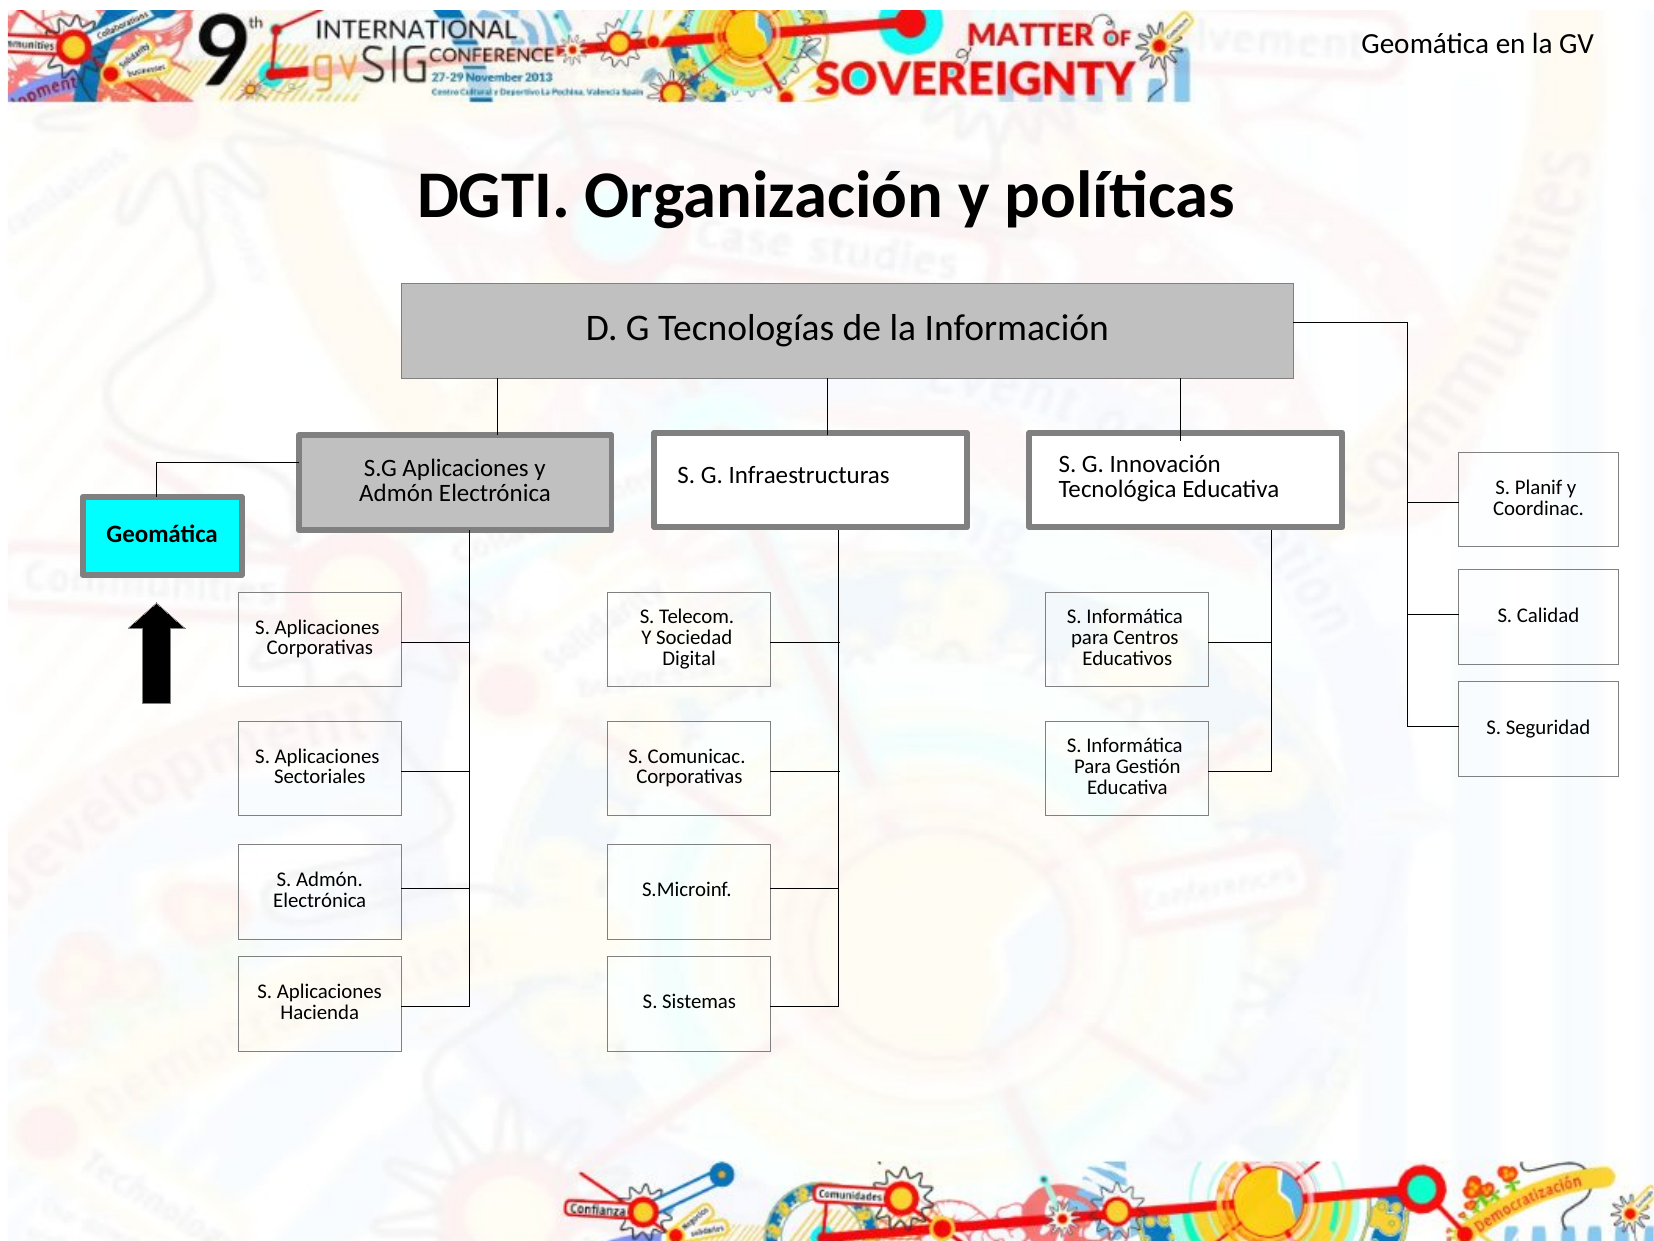

Geomática en la GV
# DGTI. Organización y políticas
D. G Tecnologías de la Información
S.G Aplicaciones y
Admón Electrónica
S. G. Innovación
Tecnológica Educativa
S. Planif y
Coordinac.
S. G. Infraestructuras
Geomática
S. Calidad
S. Aplicaciones
Corporativas
S. Telecom.
Y Sociedad
Digital
S. Informática
para Centros
Educativos
S. Seguridad
S. Aplicaciones
Sectoriales
S. Comunicac.
Corporativas
S. Informática
Para Gestión
Educativa
S. Admón.
Electrónica
S.Microinf.
S. Aplicaciones
Hacienda
S. Sistemas